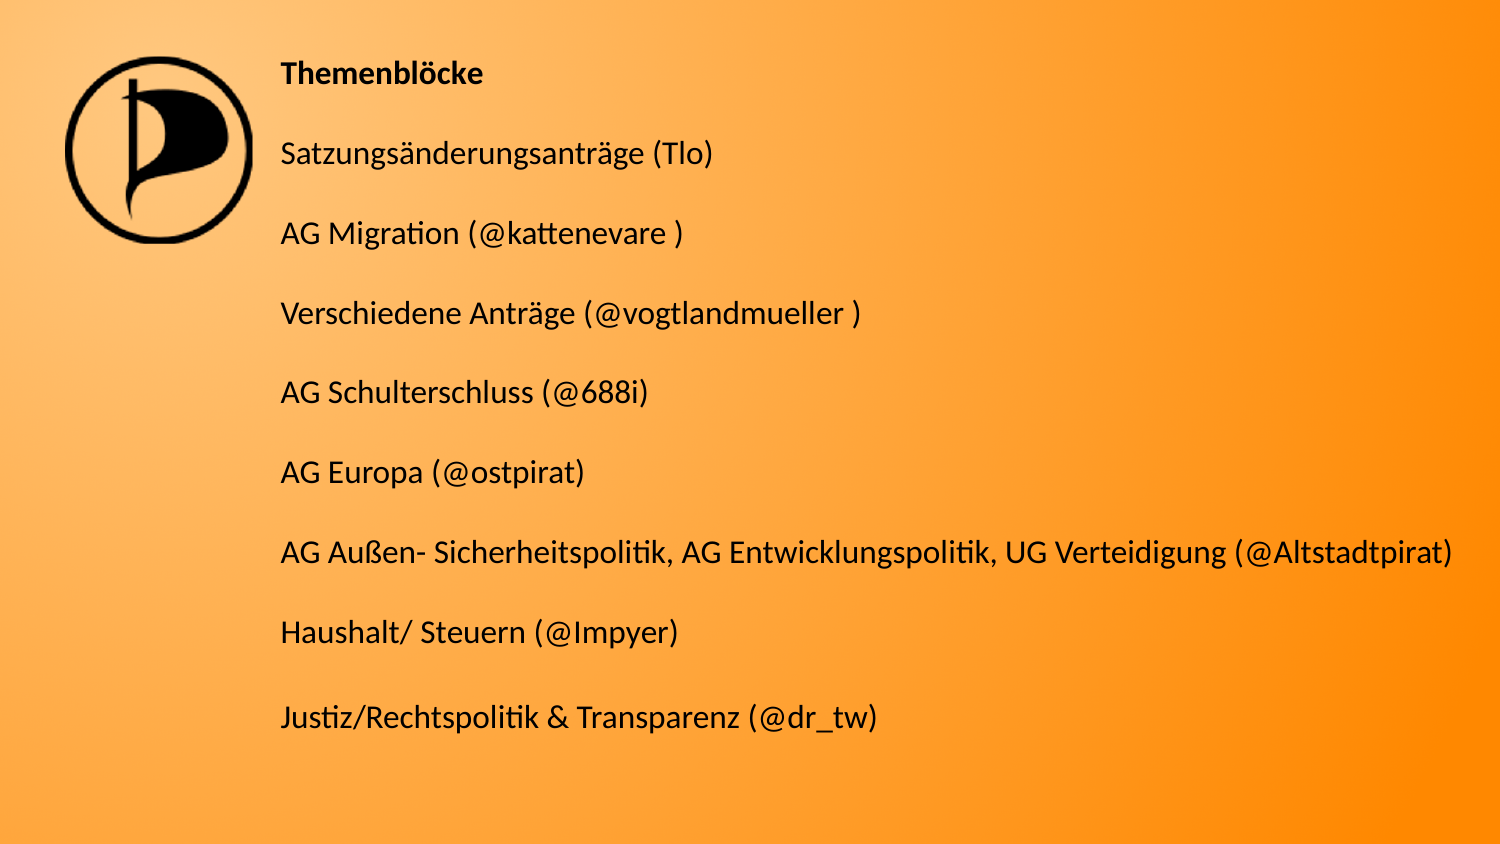

Themenblöcke
Satzungsänderungsanträge (Tlo)
AG Migration (@kattenevare )
Verschiedene Anträge (@vogtlandmueller )
AG Schulterschluss (@688i)
AG Europa (@ostpirat)
AG Außen- Sicherheitspolitik, AG Entwicklungspolitik, UG Verteidigung (@Altstadtpirat)
Haushalt/ Steuern (@Impyer)
Justiz/Rechtspolitik & Transparenz (@dr_tw)